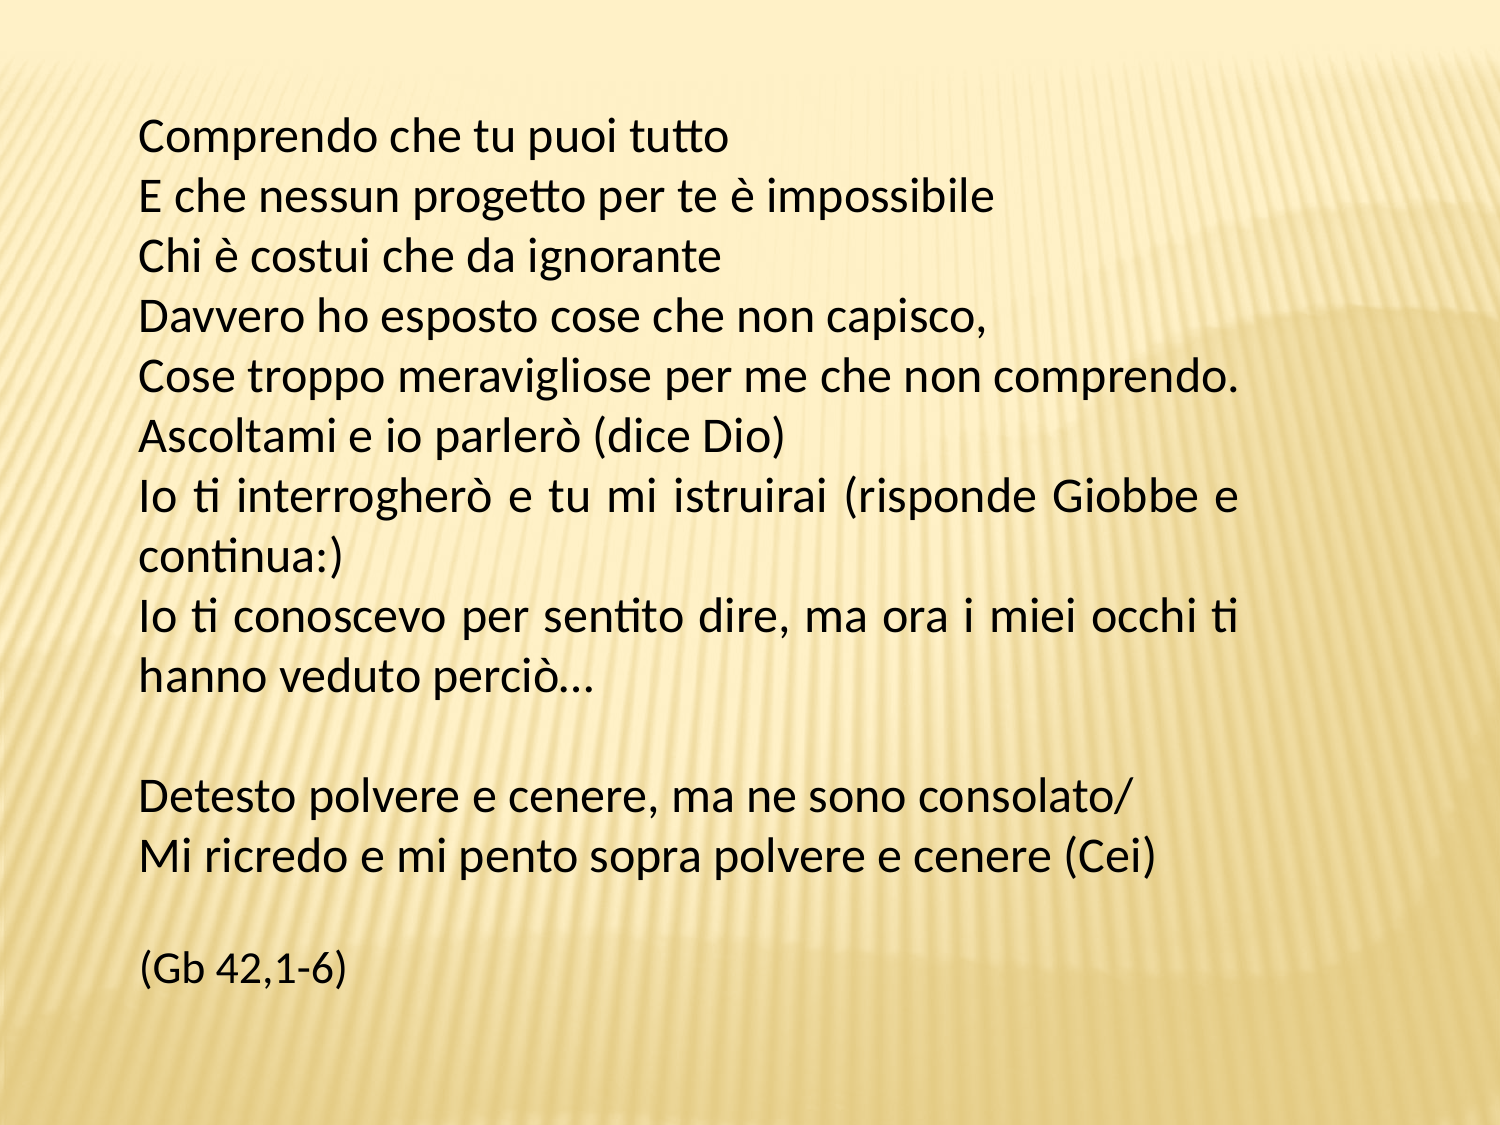

Comprendo che tu puoi tutto
E che nessun progetto per te è impossibile
Chi è costui che da ignorante
Davvero ho esposto cose che non capisco,
Cose troppo meravigliose per me che non comprendo.
Ascoltami e io parlerò (dice Dio)
Io ti interrogherò e tu mi istruirai (risponde Giobbe e continua:)
Io ti conoscevo per sentito dire, ma ora i miei occhi ti hanno veduto perciò…
Detesto polvere e cenere, ma ne sono consolato/
Mi ricredo e mi pento sopra polvere e cenere (Cei)
(Gb 42,1-6)